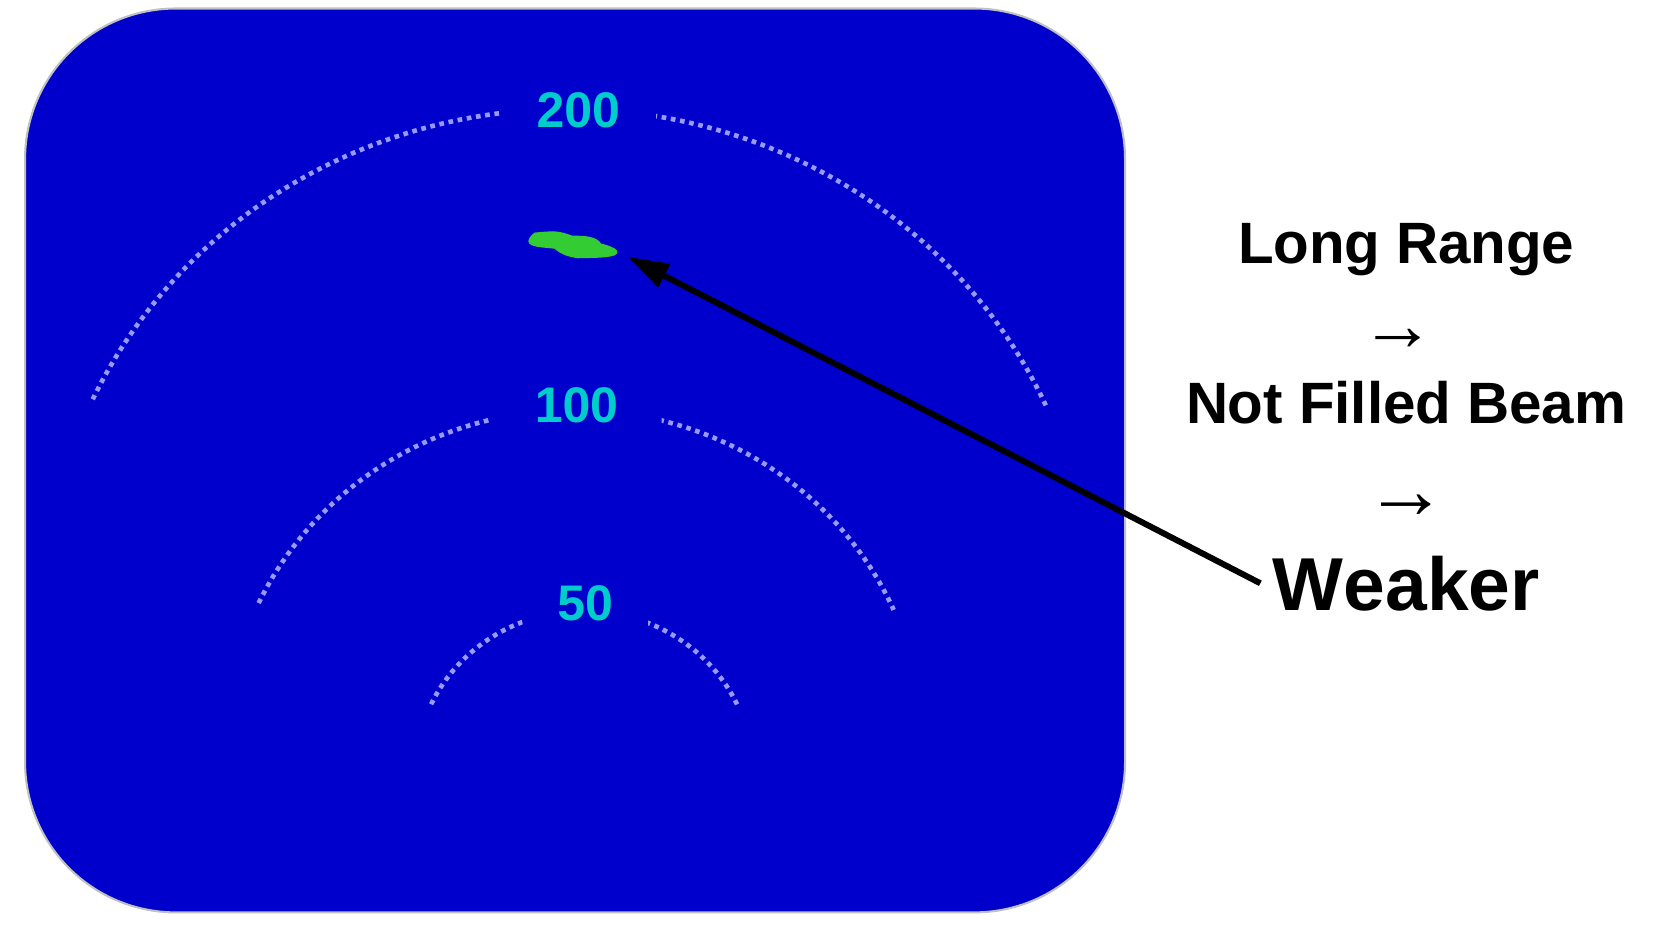

# Long Range → Not Filled Beam → Weaker
200
100
50